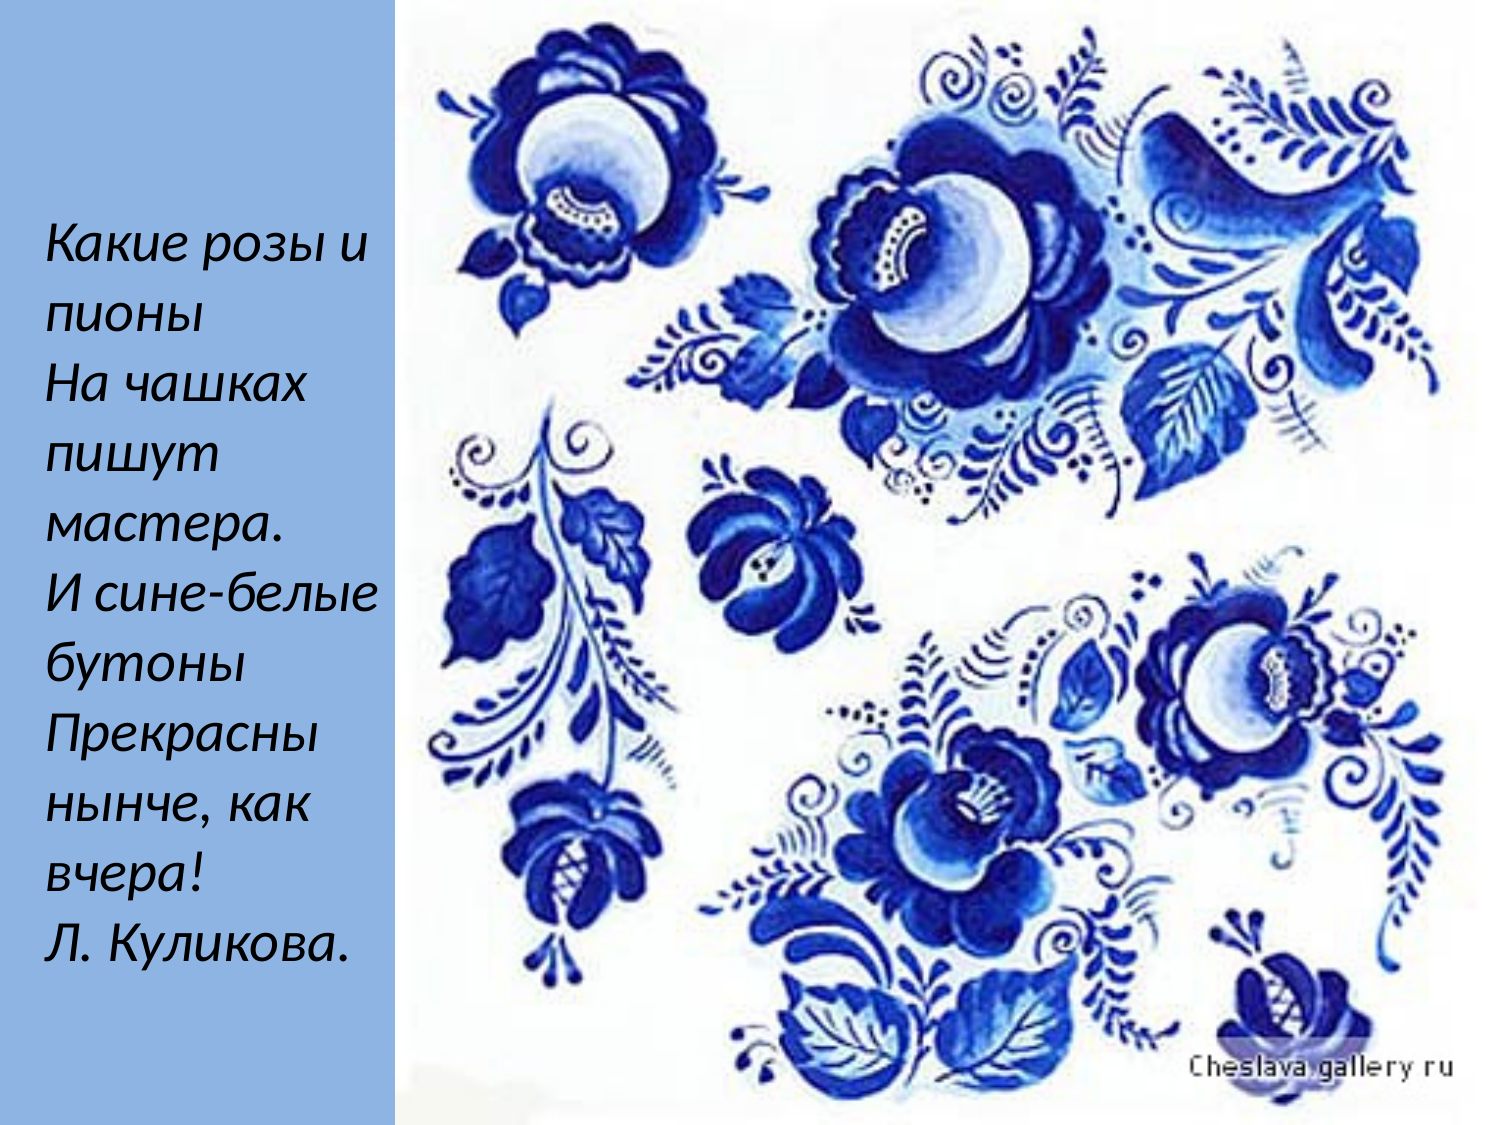

Какие розы и пионы
На чашках пишут мастера.
И сине-белые бутоны
Прекрасны нынче, как вчера!
Л. Куликова.